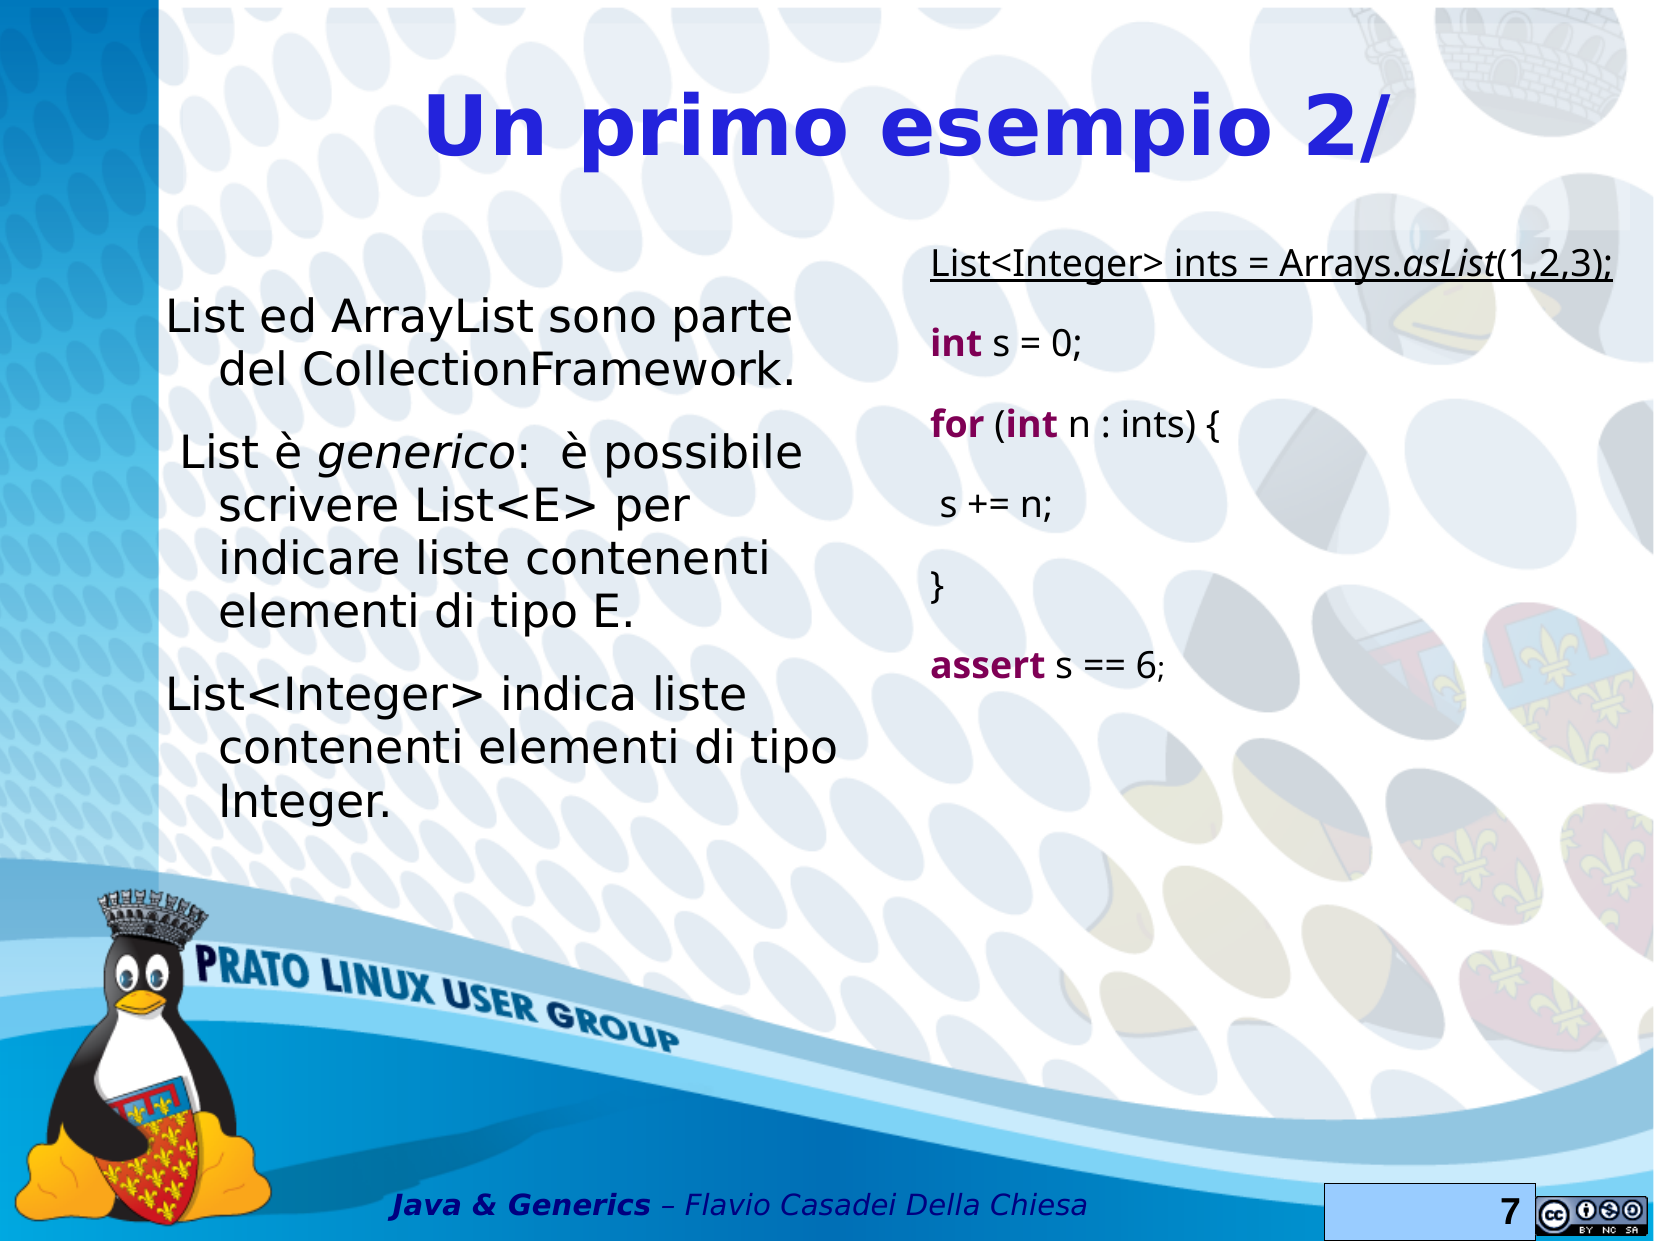

# Un primo esempio 2/
List ed ArrayList sono parte del CollectionFramework.
 List è generico: è possibile scrivere List<E> per indicare liste contenenti elementi di tipo E.
List<Integer> indica liste contenenti elementi di tipo Integer.
List<Integer> ints = Arrays.asList(1,2,3);
int s = 0;
for (int n : ints) {
 s += n;
}
assert s == 6;